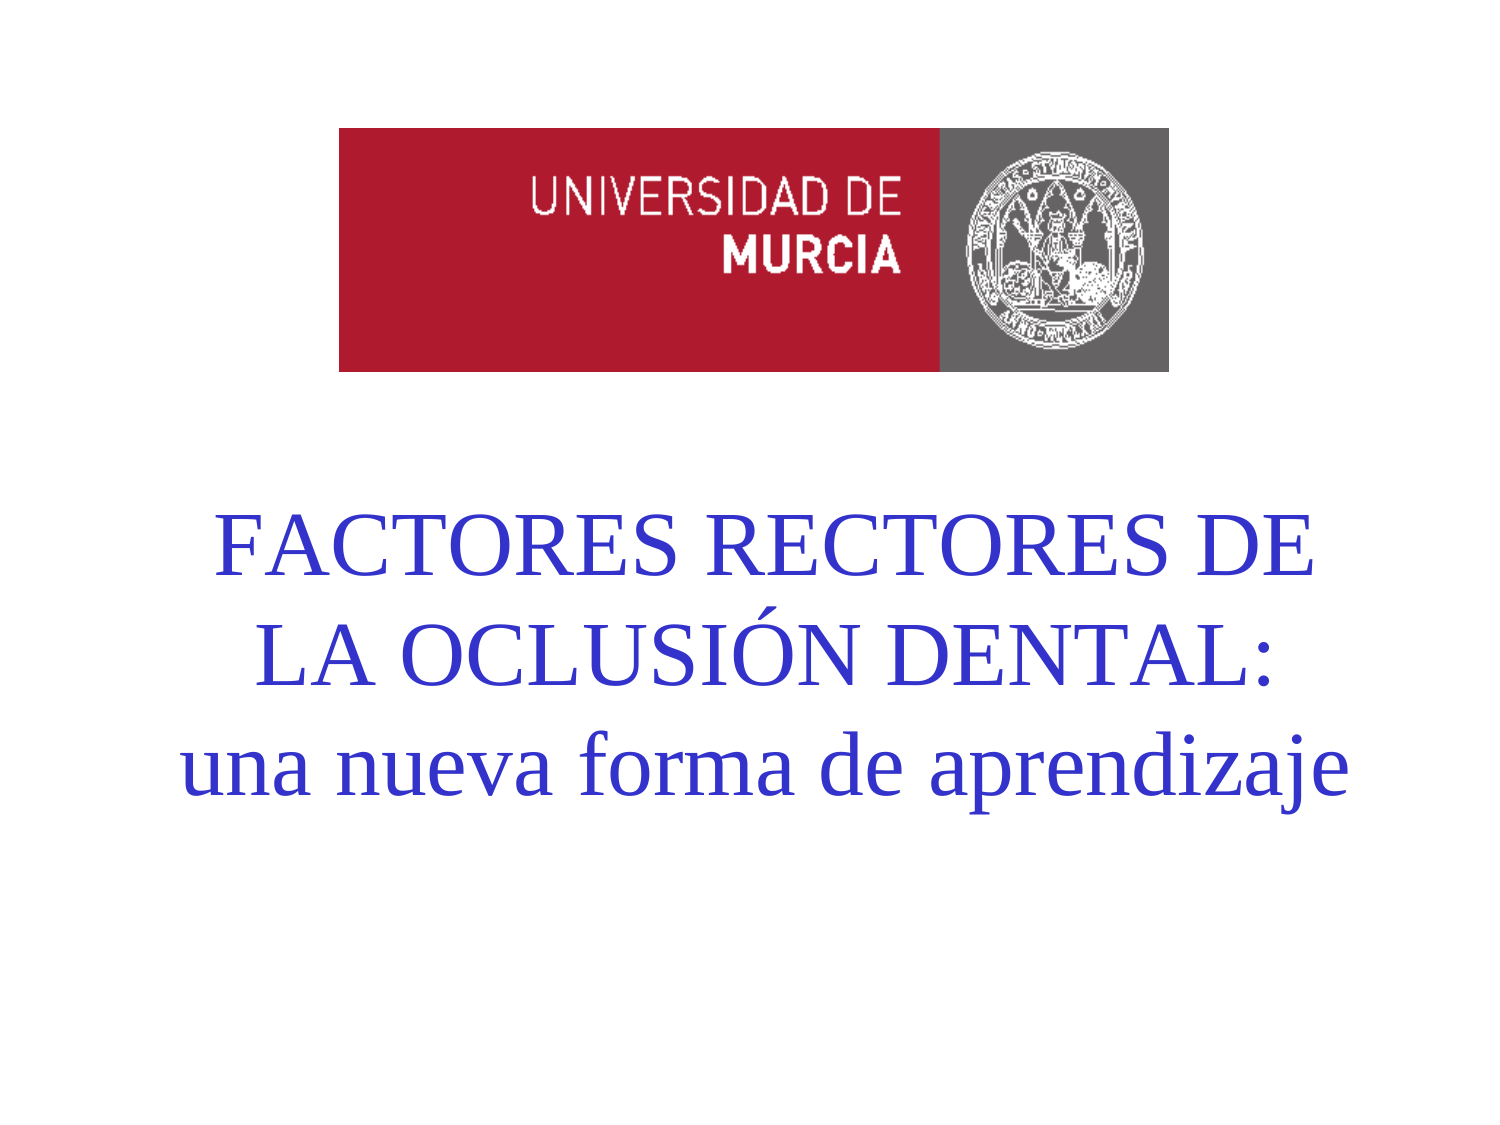

# FACTORES RECTORES DE LA OCLUSIÓN DENTAL: una nueva forma de aprendizaje